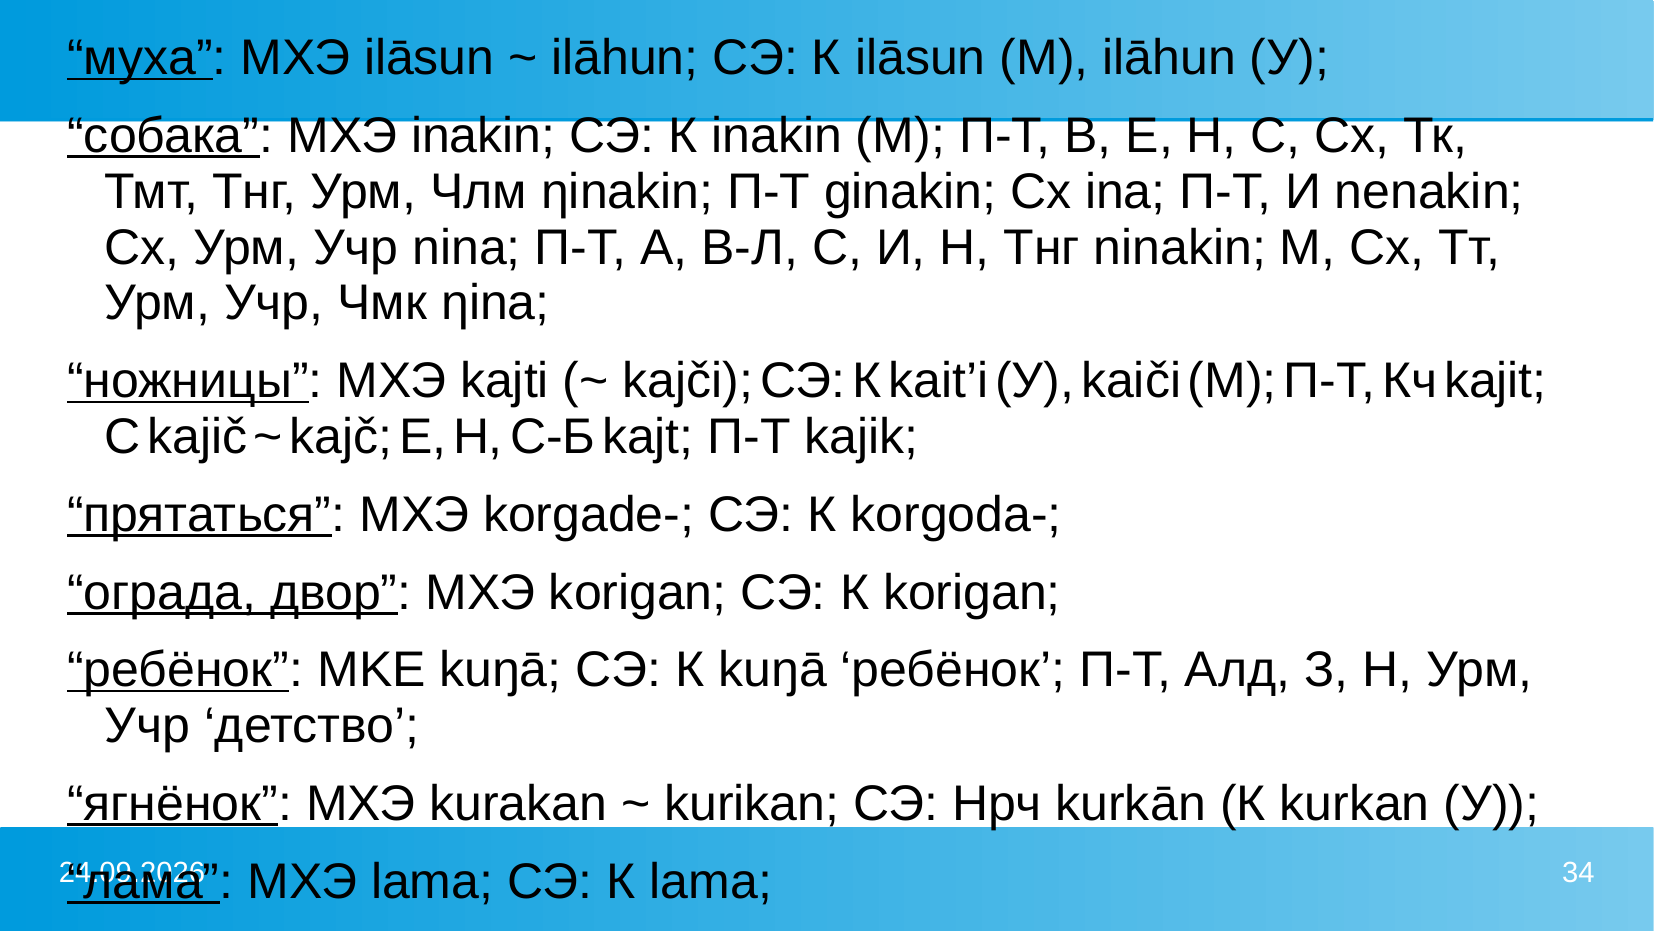

# “муха”: МХЭ ilāsun ~ ilāhun; СЭ: К ilāsun (М), ilāhun (У);
“собака”: МХЭ inakin; СЭ: К inakin (М); П-Т, В, Е, Н, С, Сх, Тк, Тмт, Тнг, Урм, Члм ƞinakin; П-Т ginakin; Сх ina; П-Т, И nenakin; Сх, Урм, Учр nina; П-Т, А, В-Л, С, И, Н, Тнг ninakin; М, Сх, Тт, Урм, Учр, Чмк ƞina;
“ножницы”: МХЭ kajti (~ kajči); СЭ: К kait’i (У), kaiči (М); П-Т, Кч kajit; С kajič ~ kajč; Е, Н, С-Б kajt; П-Т kajik;
“прятаться”: МХЭ korgade-; СЭ: К korgoda-;
“ограда, двор”: МХЭ korigan; СЭ: К korigan;
“ребёнок”: MKE kuŋā; СЭ: К kuŋā ‘ребёнок’; П-Т, Алд, З, Н, Урм, Учр ‘детство’;
“ягнёнок”: МХЭ kurakan ~ kurikan; СЭ: Нрч kurkān (К kurkan (У));
“лама”: МХЭ lama; СЭ: К lama;
34